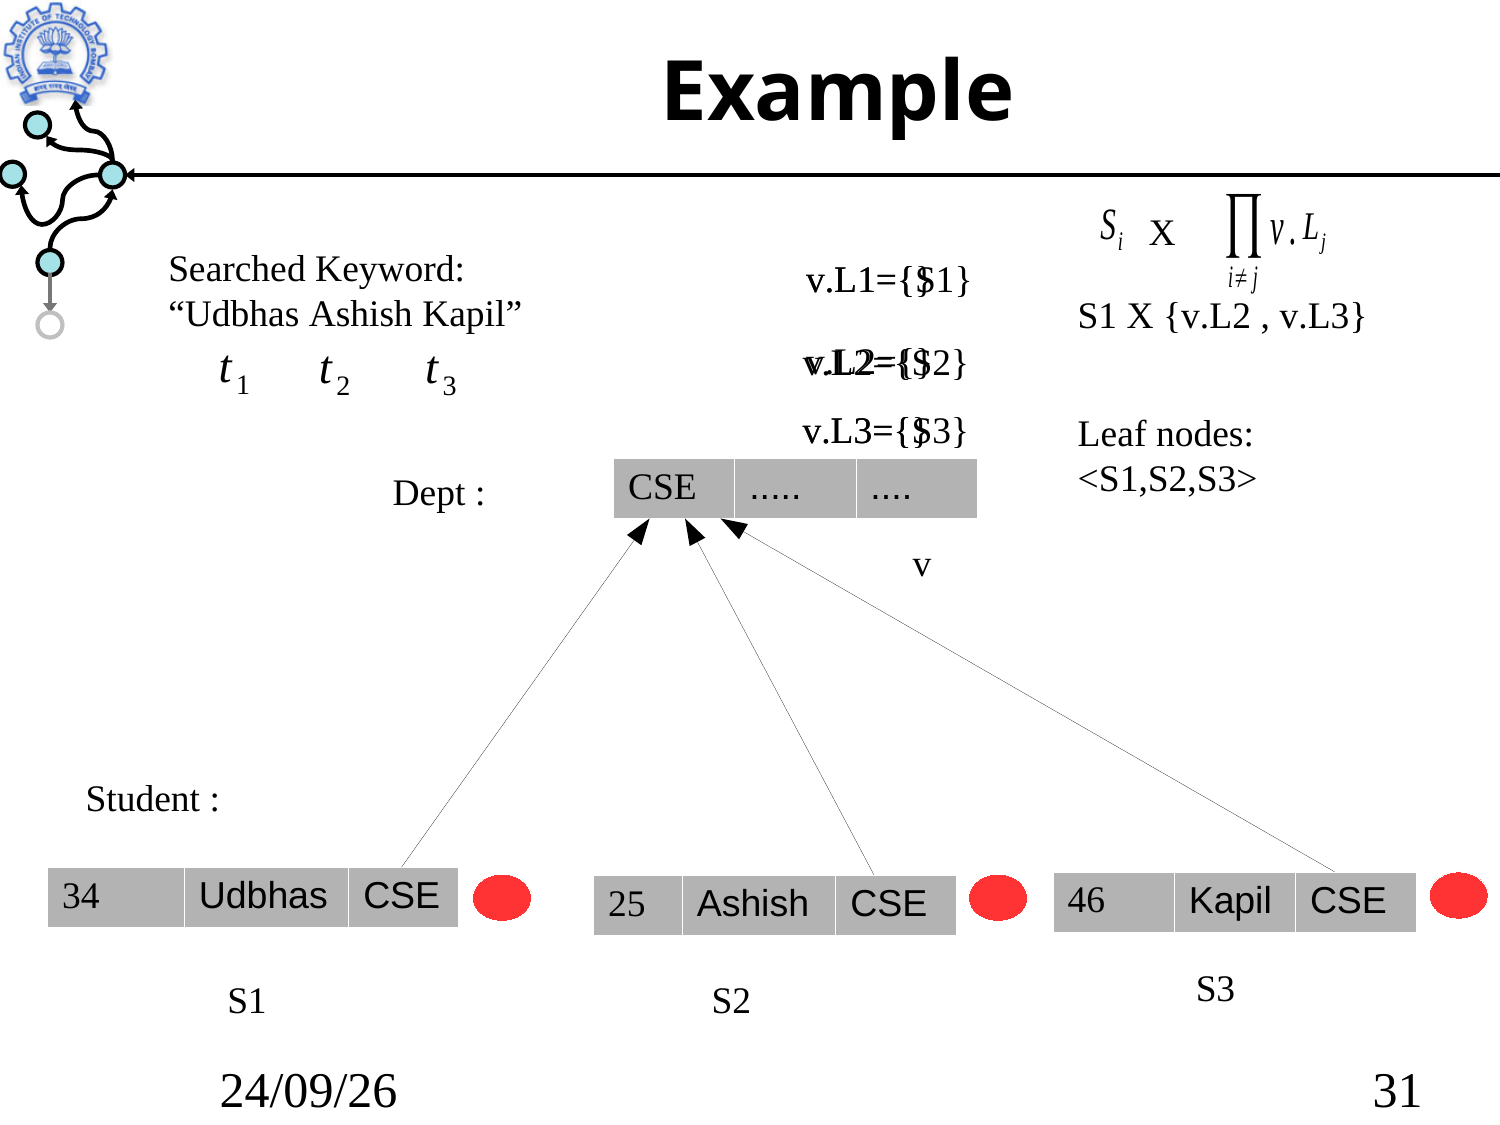

# Example
X
Searched Keyword: “Udbhas Ashish Kapil”
v.L1={}
v.L1={S1}
S1 X {v.L2 , v.L3}
v.L2={}
v.L2={S2}
v.L3={}
v.L3={S3}
Leaf nodes: <S1,S2,S3>
| CSE | ..... | .... |
| --- | --- | --- |
Dept :
v
Student :
| 34 | Udbhas | CSE |
| --- | --- | --- |
| 46 | Kapil | CSE |
| --- | --- | --- |
| 25 | Ashish | CSE |
| --- | --- | --- |
S3
S1
S2
31